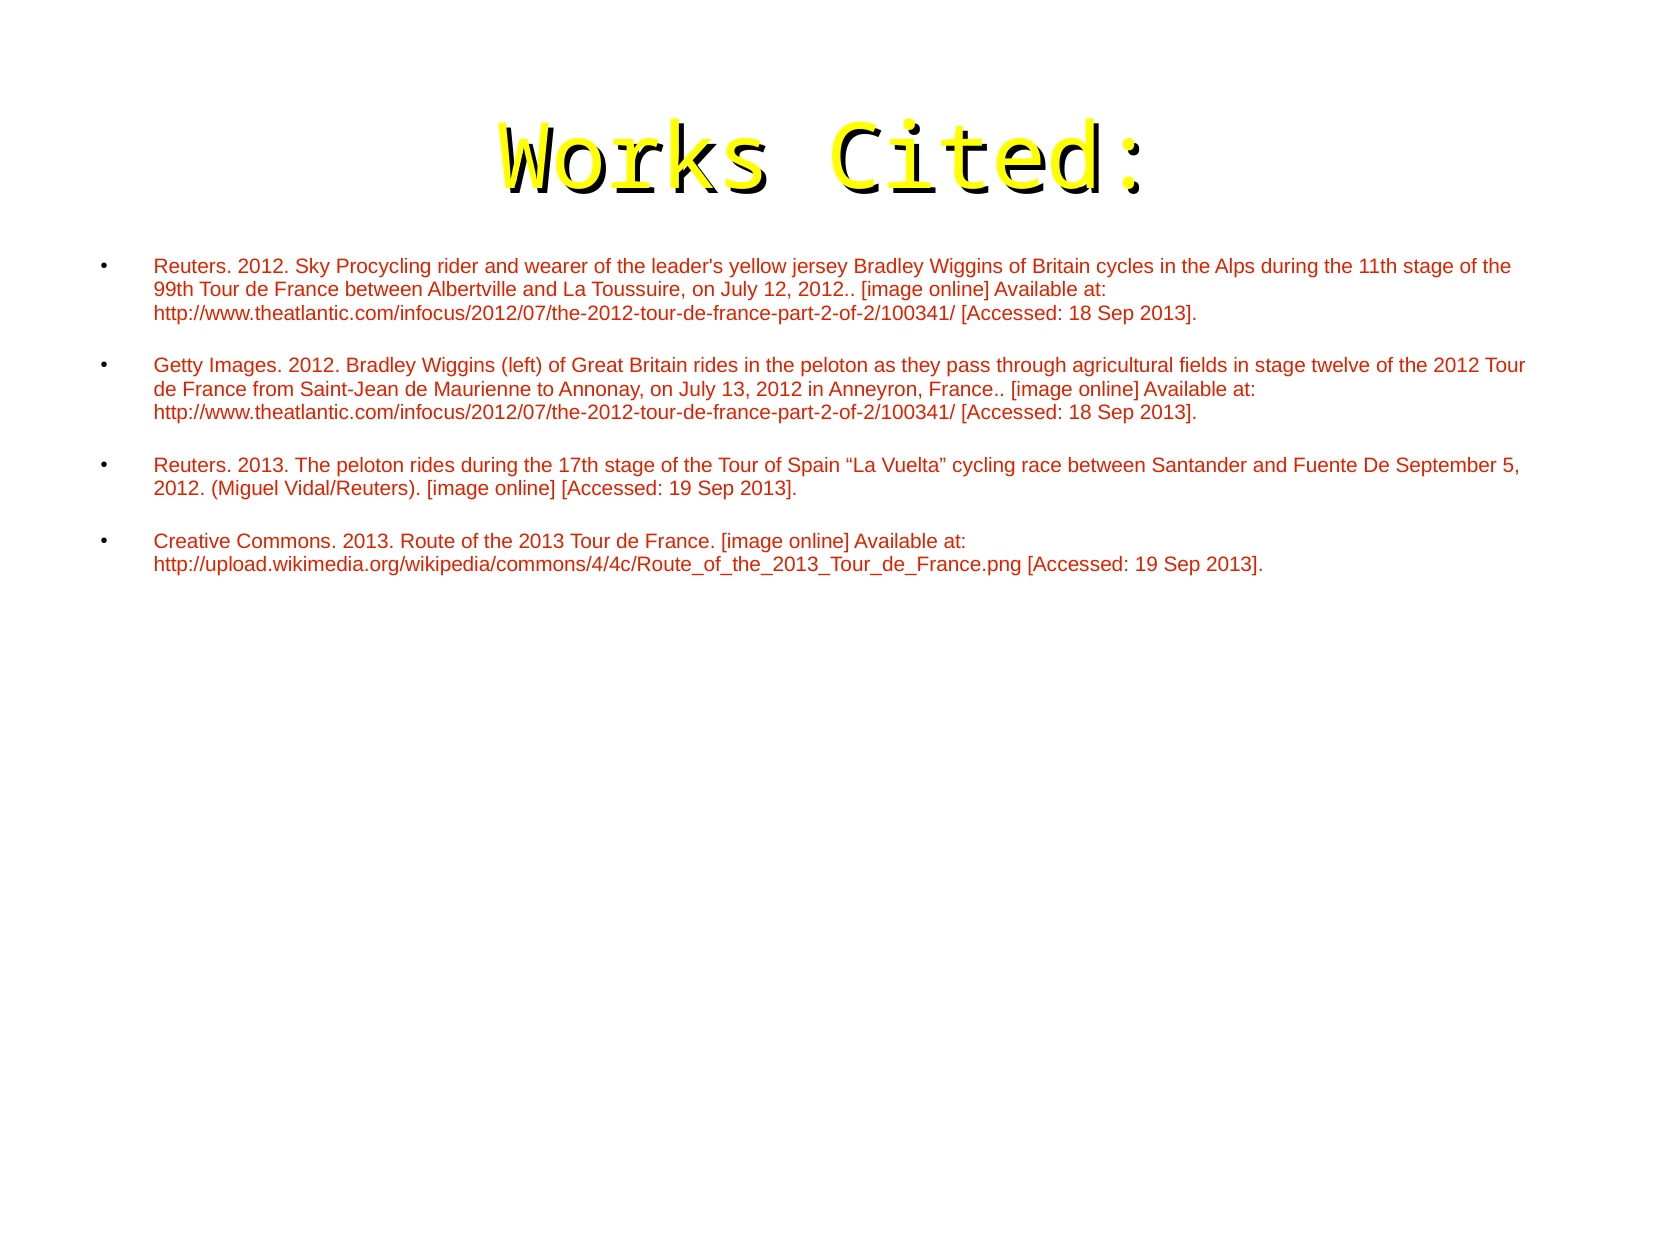

# Works Cited:
Reuters. 2012. Sky Procycling rider and wearer of the leader's yellow jersey Bradley Wiggins of Britain cycles in the Alps during the 11th stage of the 99th Tour de France between Albertville and La Toussuire, on July 12, 2012.. [image online] Available at: http://www.theatlantic.com/infocus/2012/07/the-2012-tour-de-france-part-2-of-2/100341/ [Accessed: 18 Sep 2013].
Getty Images. 2012. Bradley Wiggins (left) of Great Britain rides in the peloton as they pass through agricultural fields in stage twelve of the 2012 Tour de France from Saint-Jean de Maurienne to Annonay, on July 13, 2012 in Anneyron, France.. [image online] Available at: http://www.theatlantic.com/infocus/2012/07/the-2012-tour-de-france-part-2-of-2/100341/ [Accessed: 18 Sep 2013].
Reuters. 2013. The peloton rides during the 17th stage of the Tour of Spain “La Vuelta” cycling race between Santander and Fuente De September 5, 2012. (Miguel Vidal/Reuters). [image online] [Accessed: 19 Sep 2013].
Creative Commons. 2013. Route of the 2013 Tour de France. [image online] Available at: http://upload.wikimedia.org/wikipedia/commons/4/4c/Route_of_the_2013_Tour_de_France.png [Accessed: 19 Sep 2013].